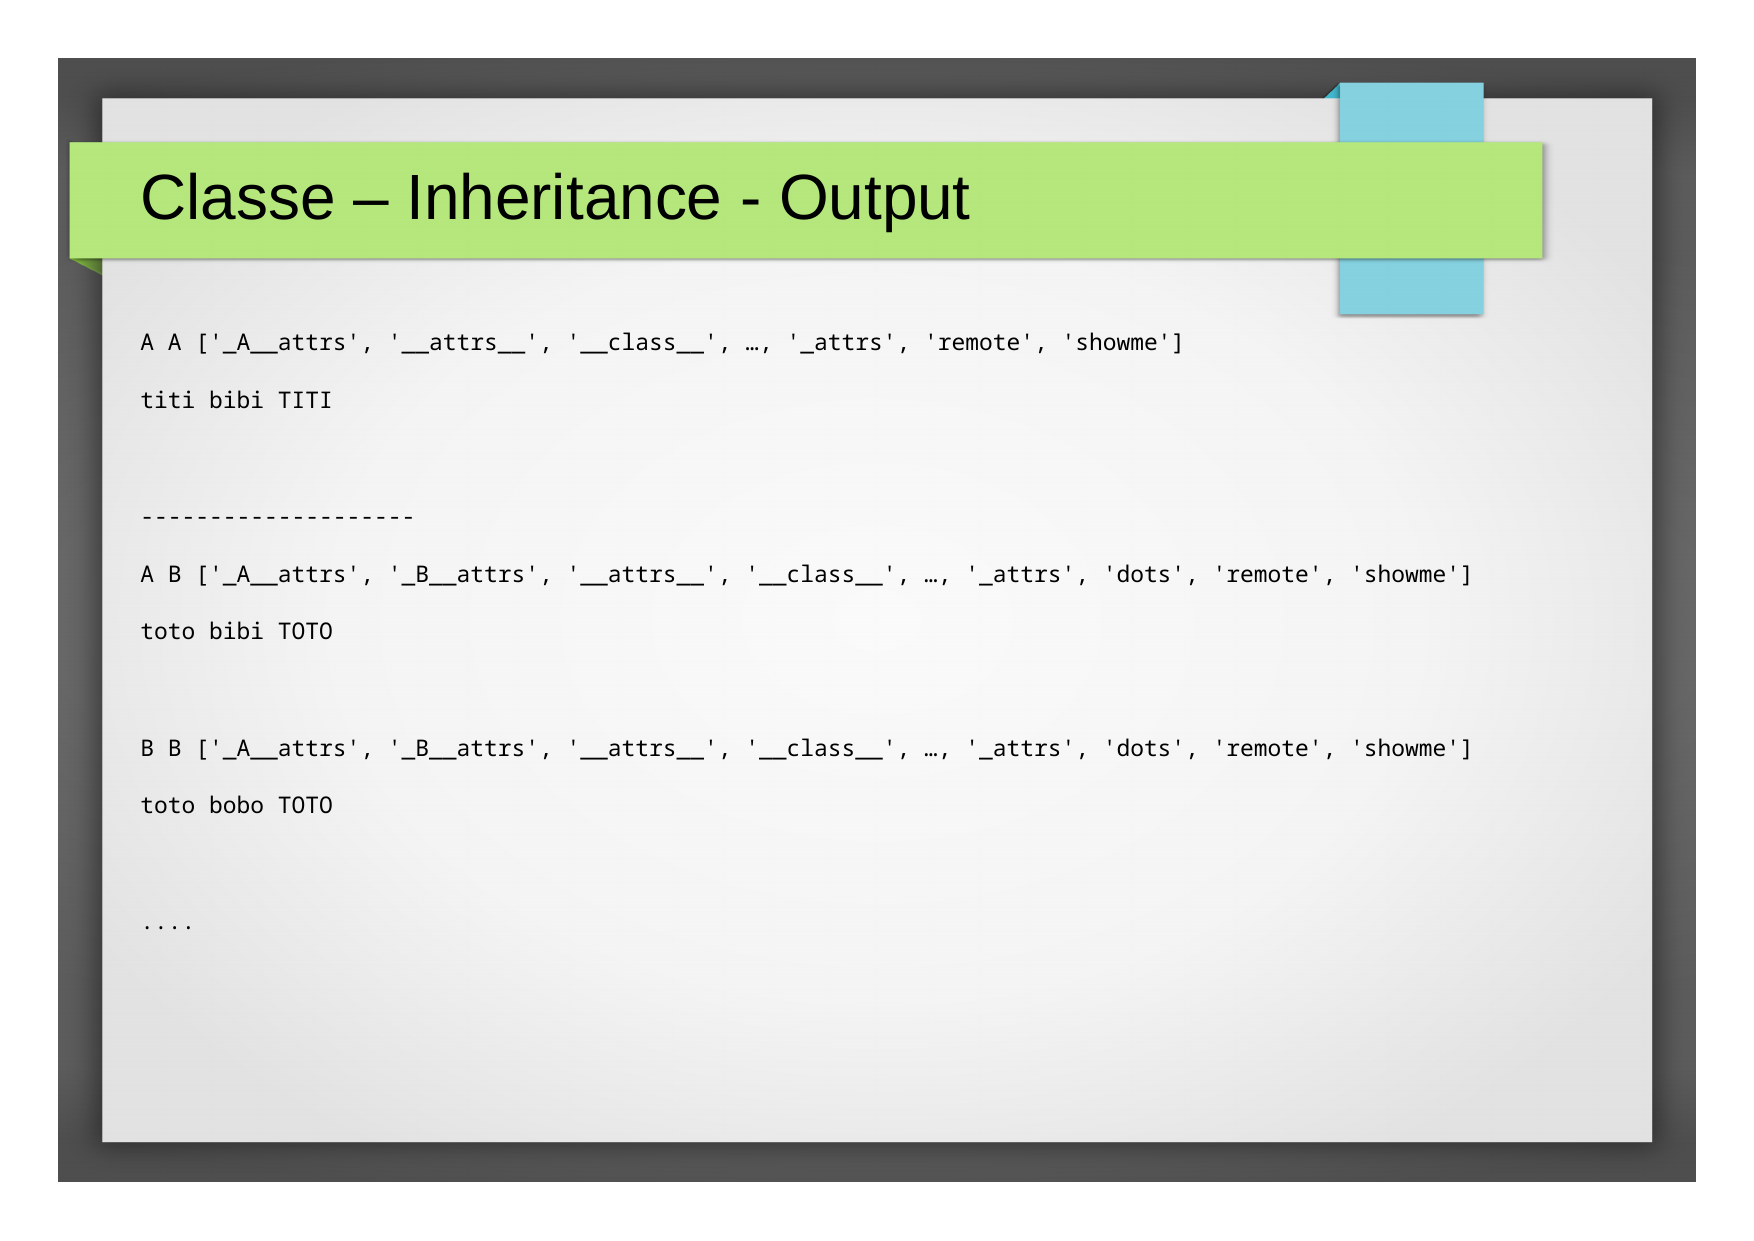

# Classe – Inheritance - Output
A A ['_A__attrs', '__attrs__', '__class__', …, '_attrs', 'remote', 'showme']
titi bibi TITI
--------------------
A B ['_A__attrs', '_B__attrs', '__attrs__', '__class__', …, '_attrs', 'dots', 'remote', 'showme']
toto bibi TOTO
B B ['_A__attrs', '_B__attrs', '__attrs__', '__class__', …, '_attrs', 'dots', 'remote', 'showme']
toto bobo TOTO
....